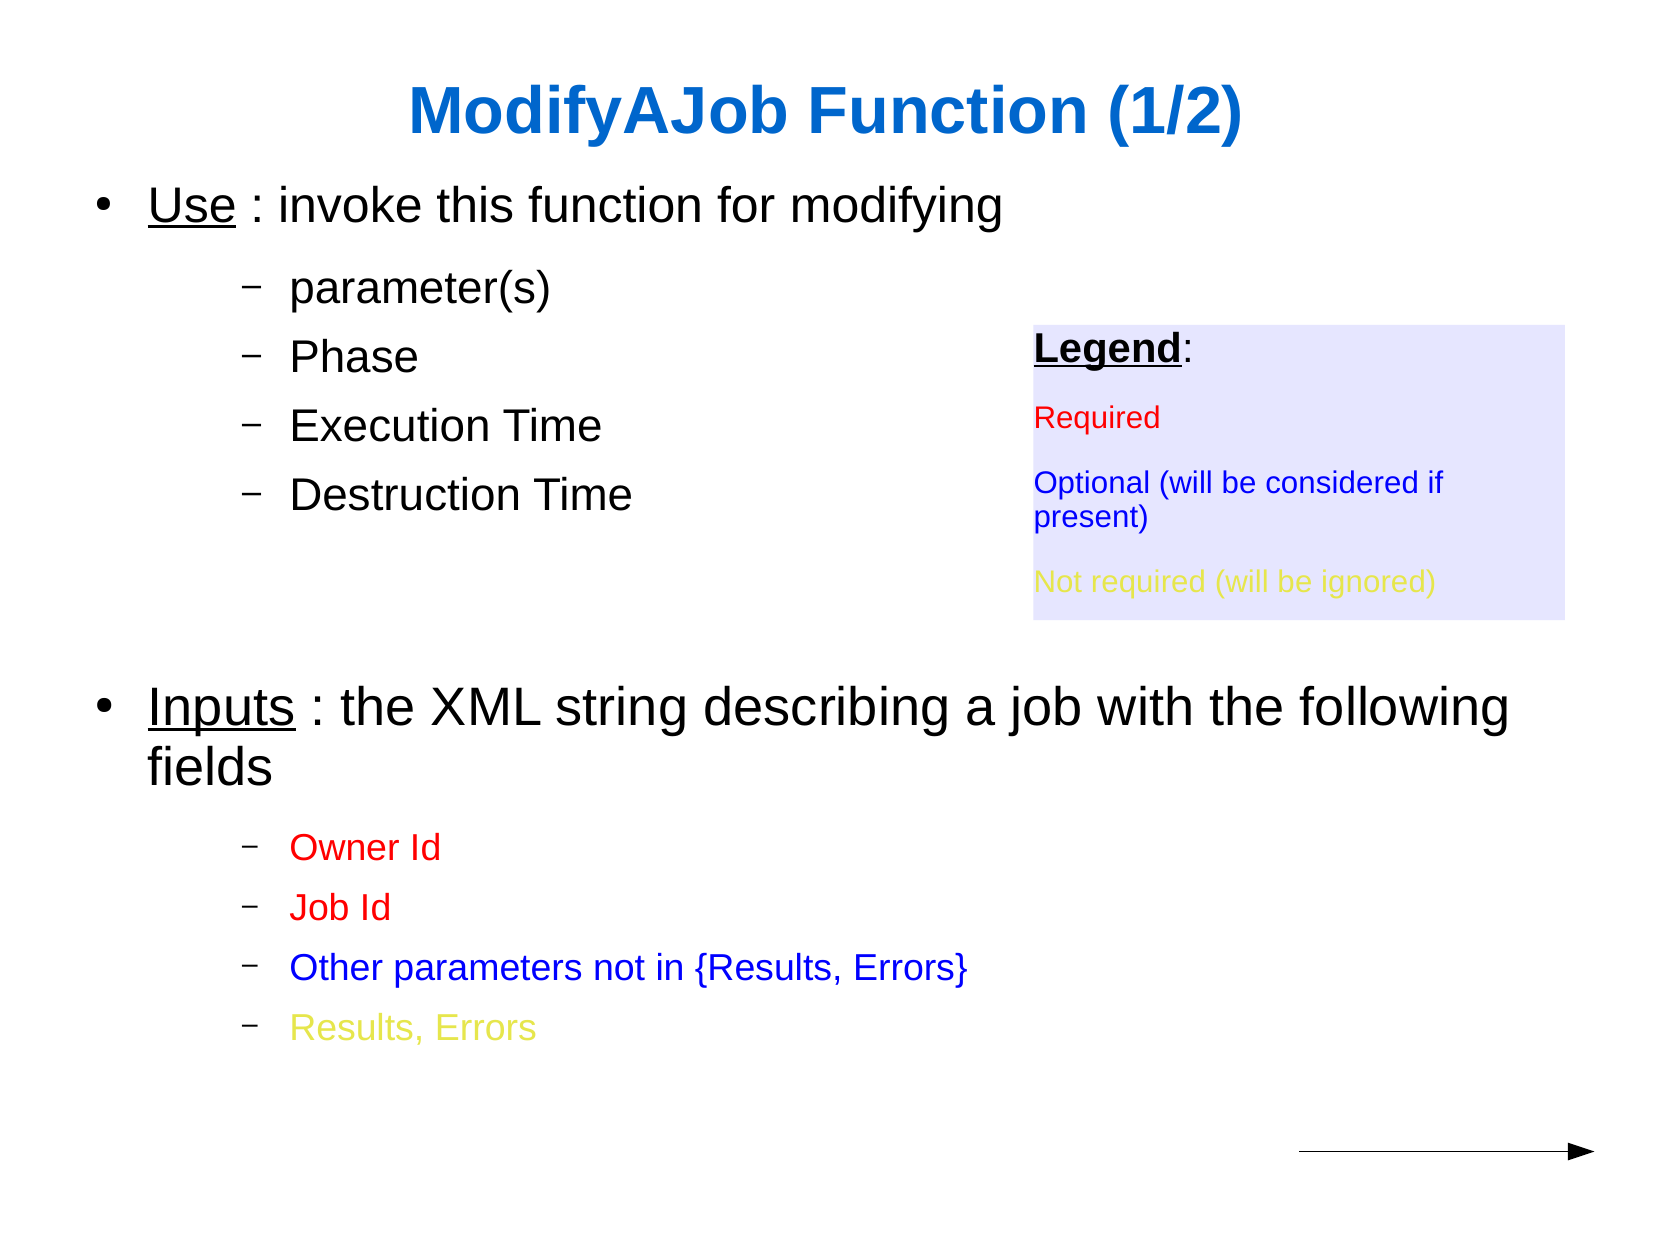

# ModifyAJob Function (1/2)
Use : invoke this function for modifying
parameter(s)
Phase
Execution Time
Destruction Time
Inputs : the XML string describing a job with the following fields
Owner Id
Job Id
Other parameters not in {Results, Errors}
Results, Errors
Legend:
Required
Optional (will be considered if present)
Not required (will be ignored)